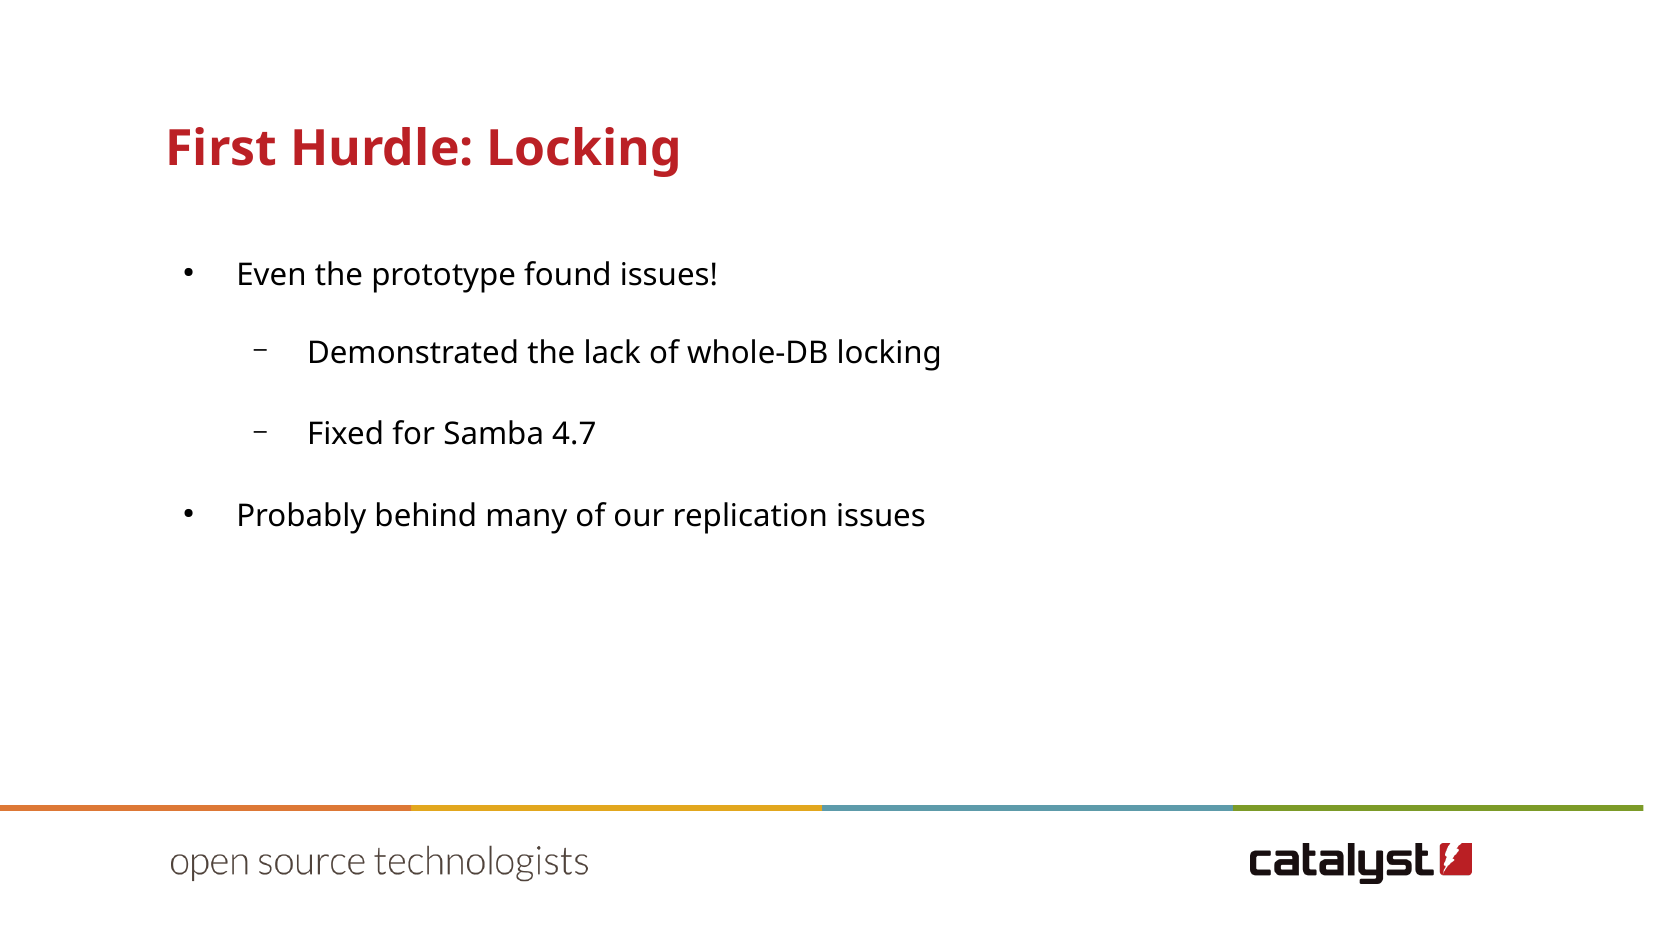

# First Hurdle: Locking
Even the prototype found issues!
Demonstrated the lack of whole-DB locking
Fixed for Samba 4.7
Probably behind many of our replication issues